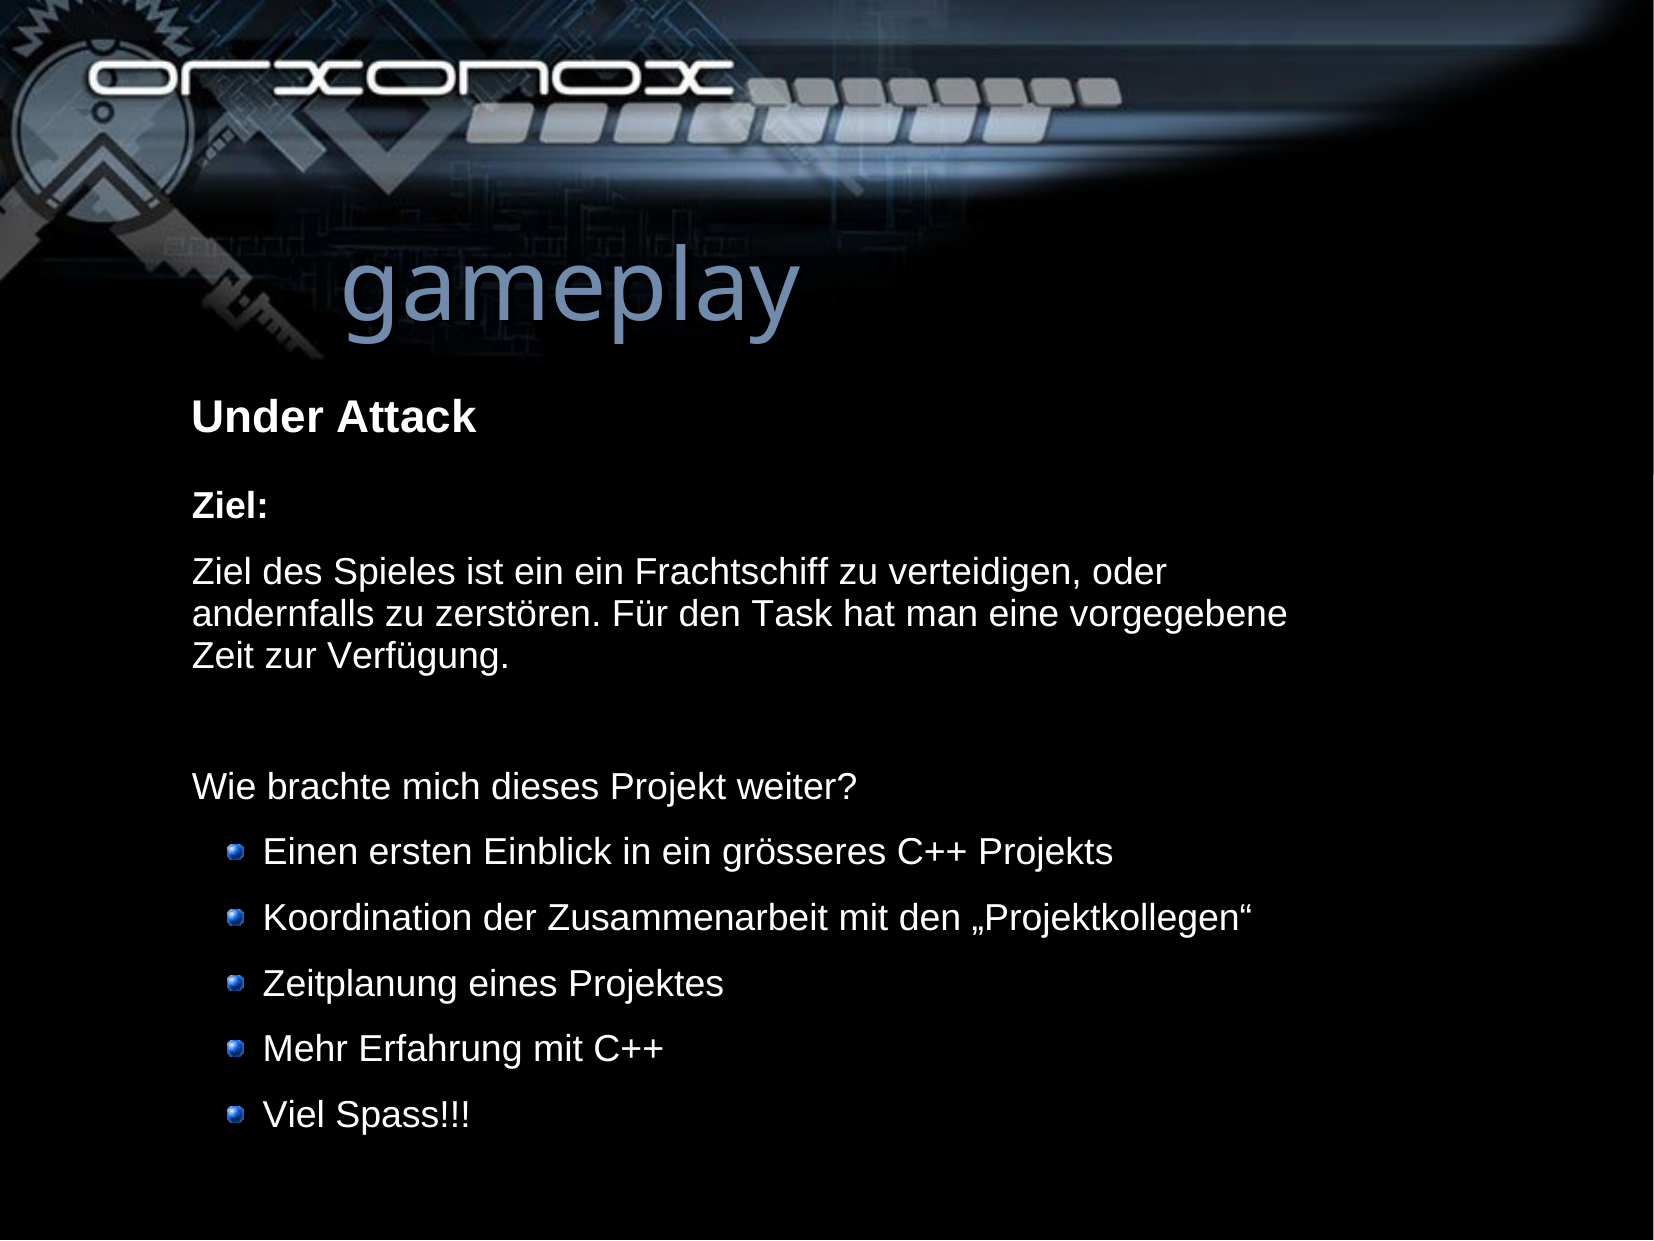

gameplay
Under Attack
Ziel:
Ziel des Spieles ist ein ein Frachtschiff zu verteidigen, oder andernfalls zu zerstören. Für den Task hat man eine vorgegebene Zeit zur Verfügung.
Wie brachte mich dieses Projekt weiter?
Einen ersten Einblick in ein grösseres C++ Projekts
Koordination der Zusammenarbeit mit den „Projektkollegen“
Zeitplanung eines Projektes
Mehr Erfahrung mit C++
Viel Spass!!!